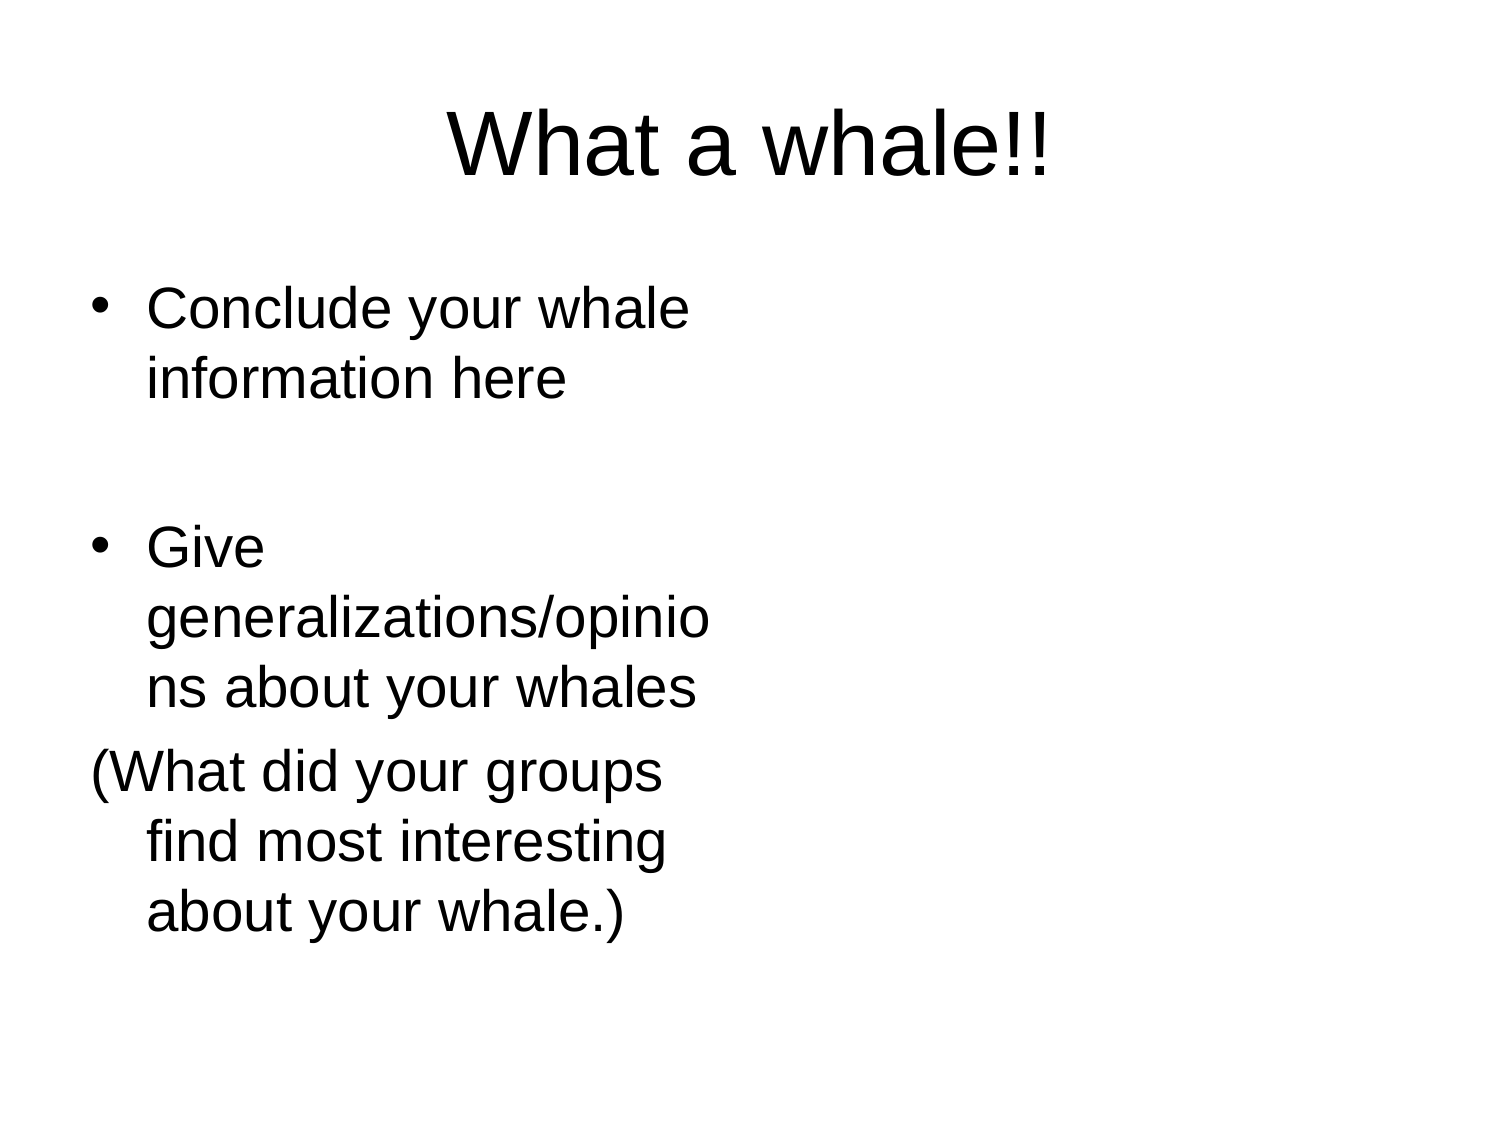

# What a whale!!
Conclude your whale information here
Give generalizations/opinions about your whales
(What did your groups find most interesting about your whale.)